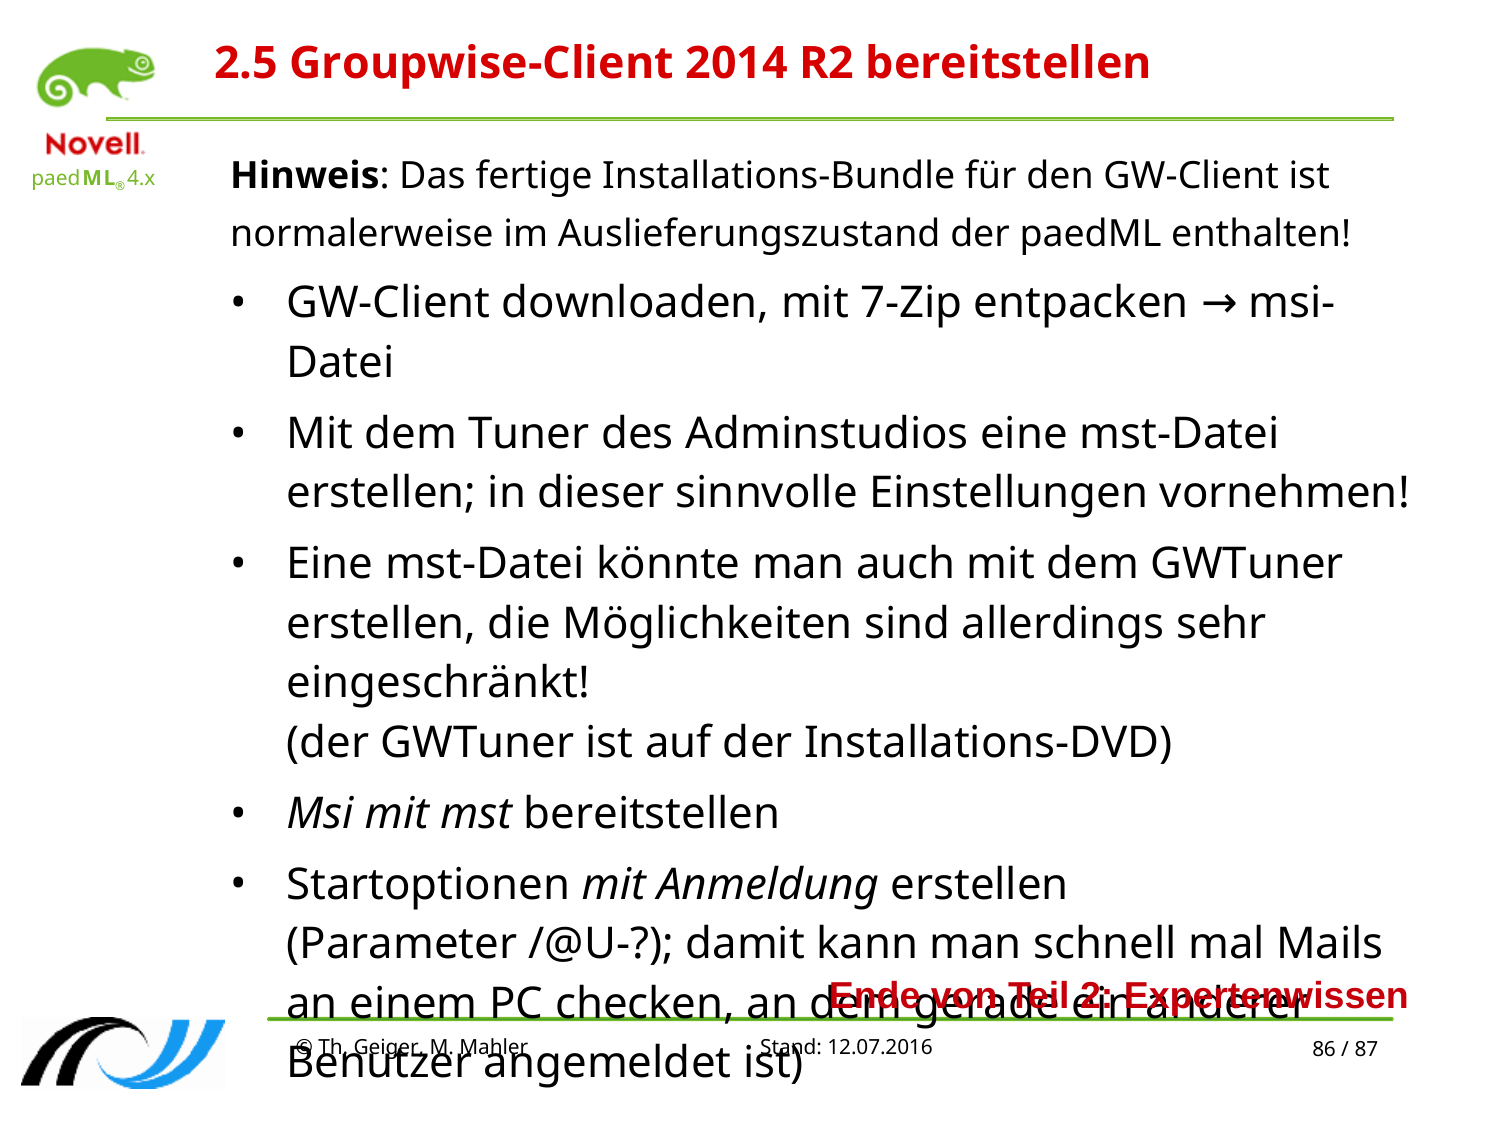

# 2.5 Groupwise-Client 2014 R2 bereitstellen
Hinweis: Das fertige Installations-Bundle für den GW-Client ist normalerweise im Auslieferungszustand der paedML enthalten!
GW-Client downloaden, mit 7-Zip entpacken → msi-Datei
Mit dem Tuner des Adminstudios eine mst-Datei erstellen; in dieser sinnvolle Einstellungen vornehmen!
Eine mst-Datei könnte man auch mit dem GWTuner erstellen, die Möglichkeiten sind allerdings sehr eingeschränkt!
(der GWTuner ist auf der Installations-DVD)
Msi mit mst bereitstellen
Startoptionen mit Anmeldung erstellen
(Parameter /@U-?); damit kann man schnell mal Mails an einem PC checken, an dem gerade ein anderer Benutzer angemeldet ist)
Ende von Teil 2: Expertenwissen
© Th. Geiger, M. Mahler
12.07.2016
86